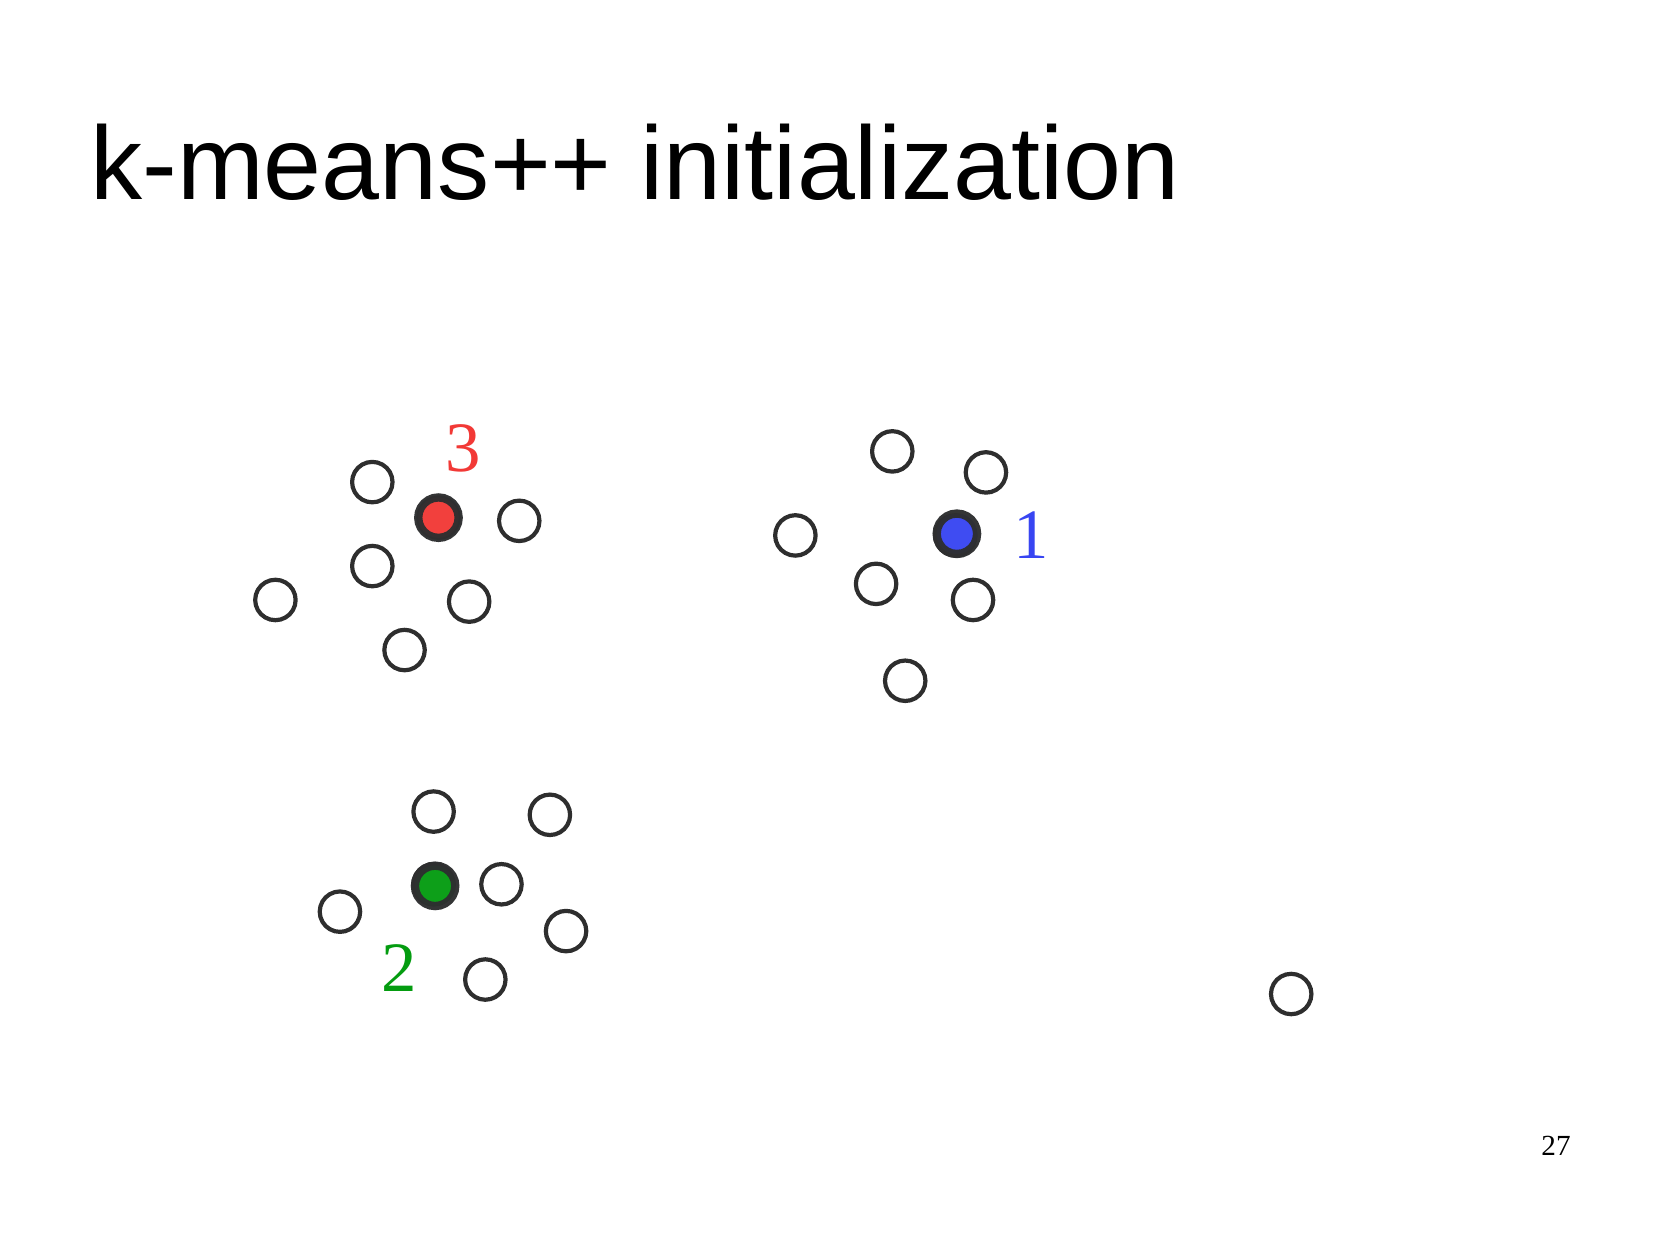

k-means++ initialization
Boston University Slideshow Title Goes Here
3
1
2
27